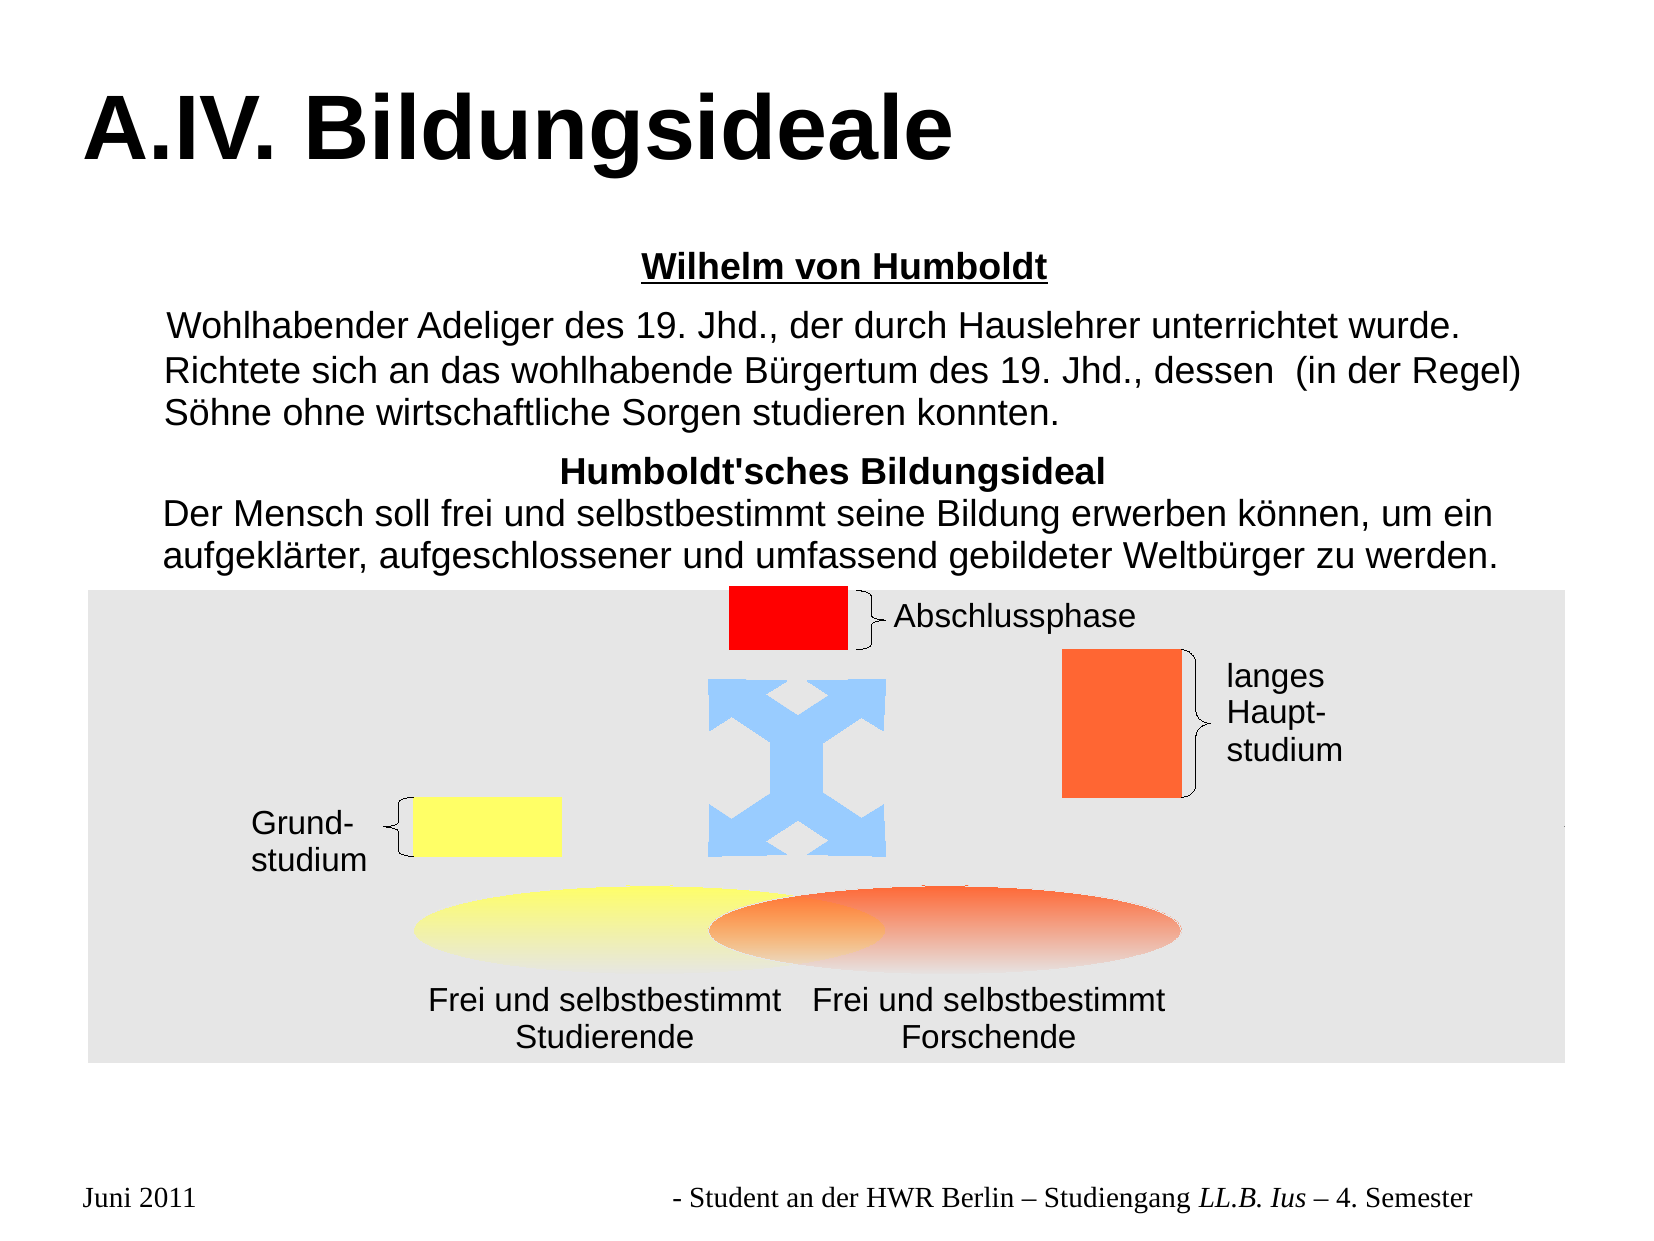

# A.IV. Bildungsideale
Wilhelm von Humboldt
Wohlhabender Adeliger des 19. Jhd., der durch Hauslehrer unterrichtet wurde.
Richtete sich an das wohlhabende Bürgertum des 19. Jhd., dessen (in der Regel)
Söhne ohne wirtschaftliche Sorgen studieren konnten.
Humboldt'sches Bildungsideal
Der Mensch soll frei und selbstbestimmt seine Bildung erwerben können, um ein
aufgeklärter, aufgeschlossener und umfassend gebildeter Weltbürger zu werden.
Abschlussphase
langes
Haupt-
studium
Grund-
studium
Frei und selbstbestimmt
Studierende
Frei und selbstbestimmt
Forschende